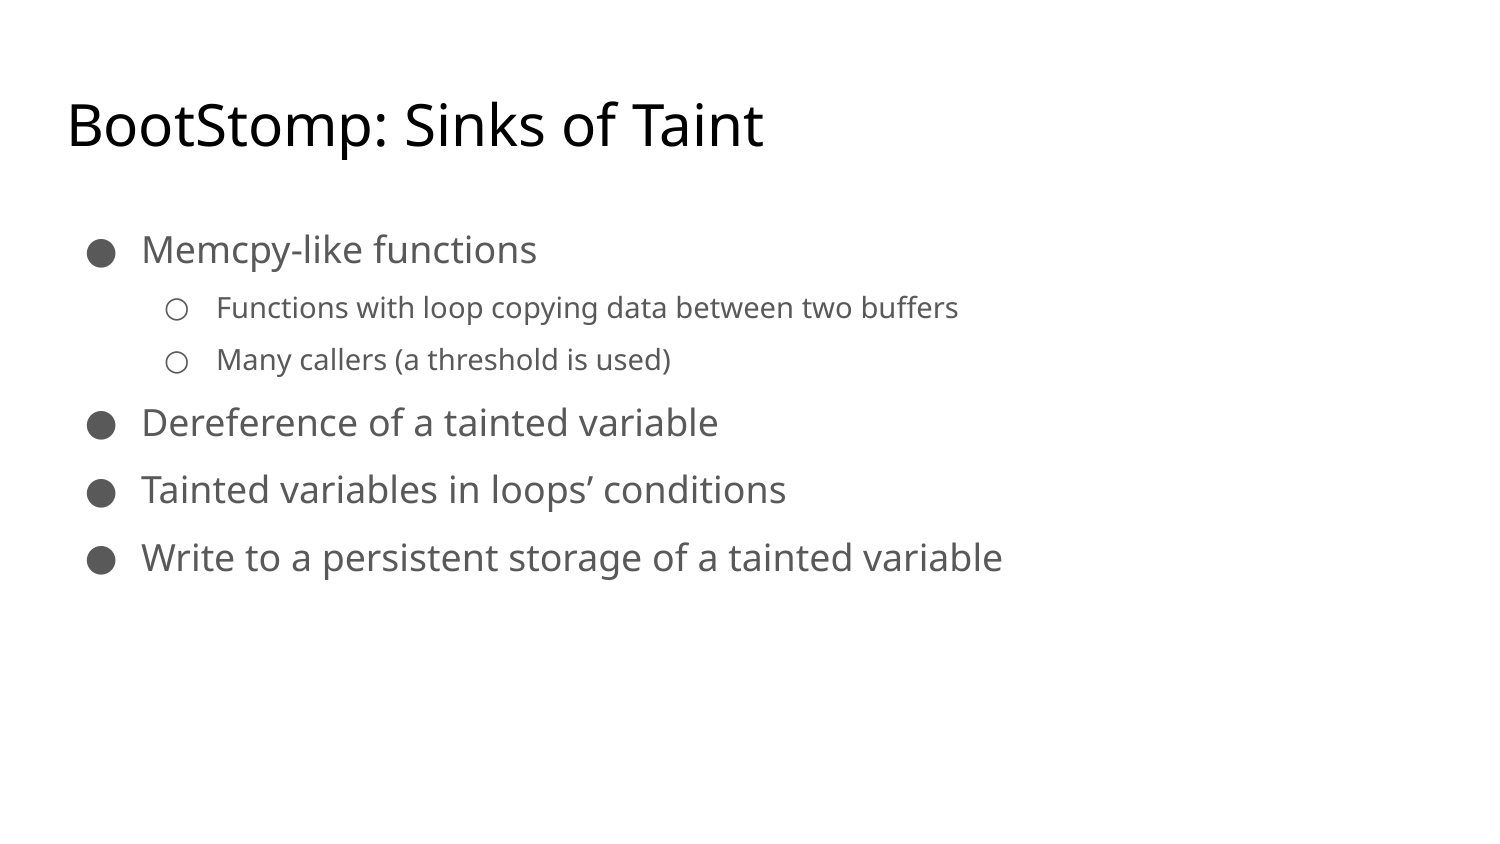

# BootStomp: Sinks of Taint
Memcpy-like functions
Functions with loop copying data between two buffers
Many callers (a threshold is used)
Dereference of a tainted variable
Tainted variables in loops’ conditions
Write to a persistent storage of a tainted variable